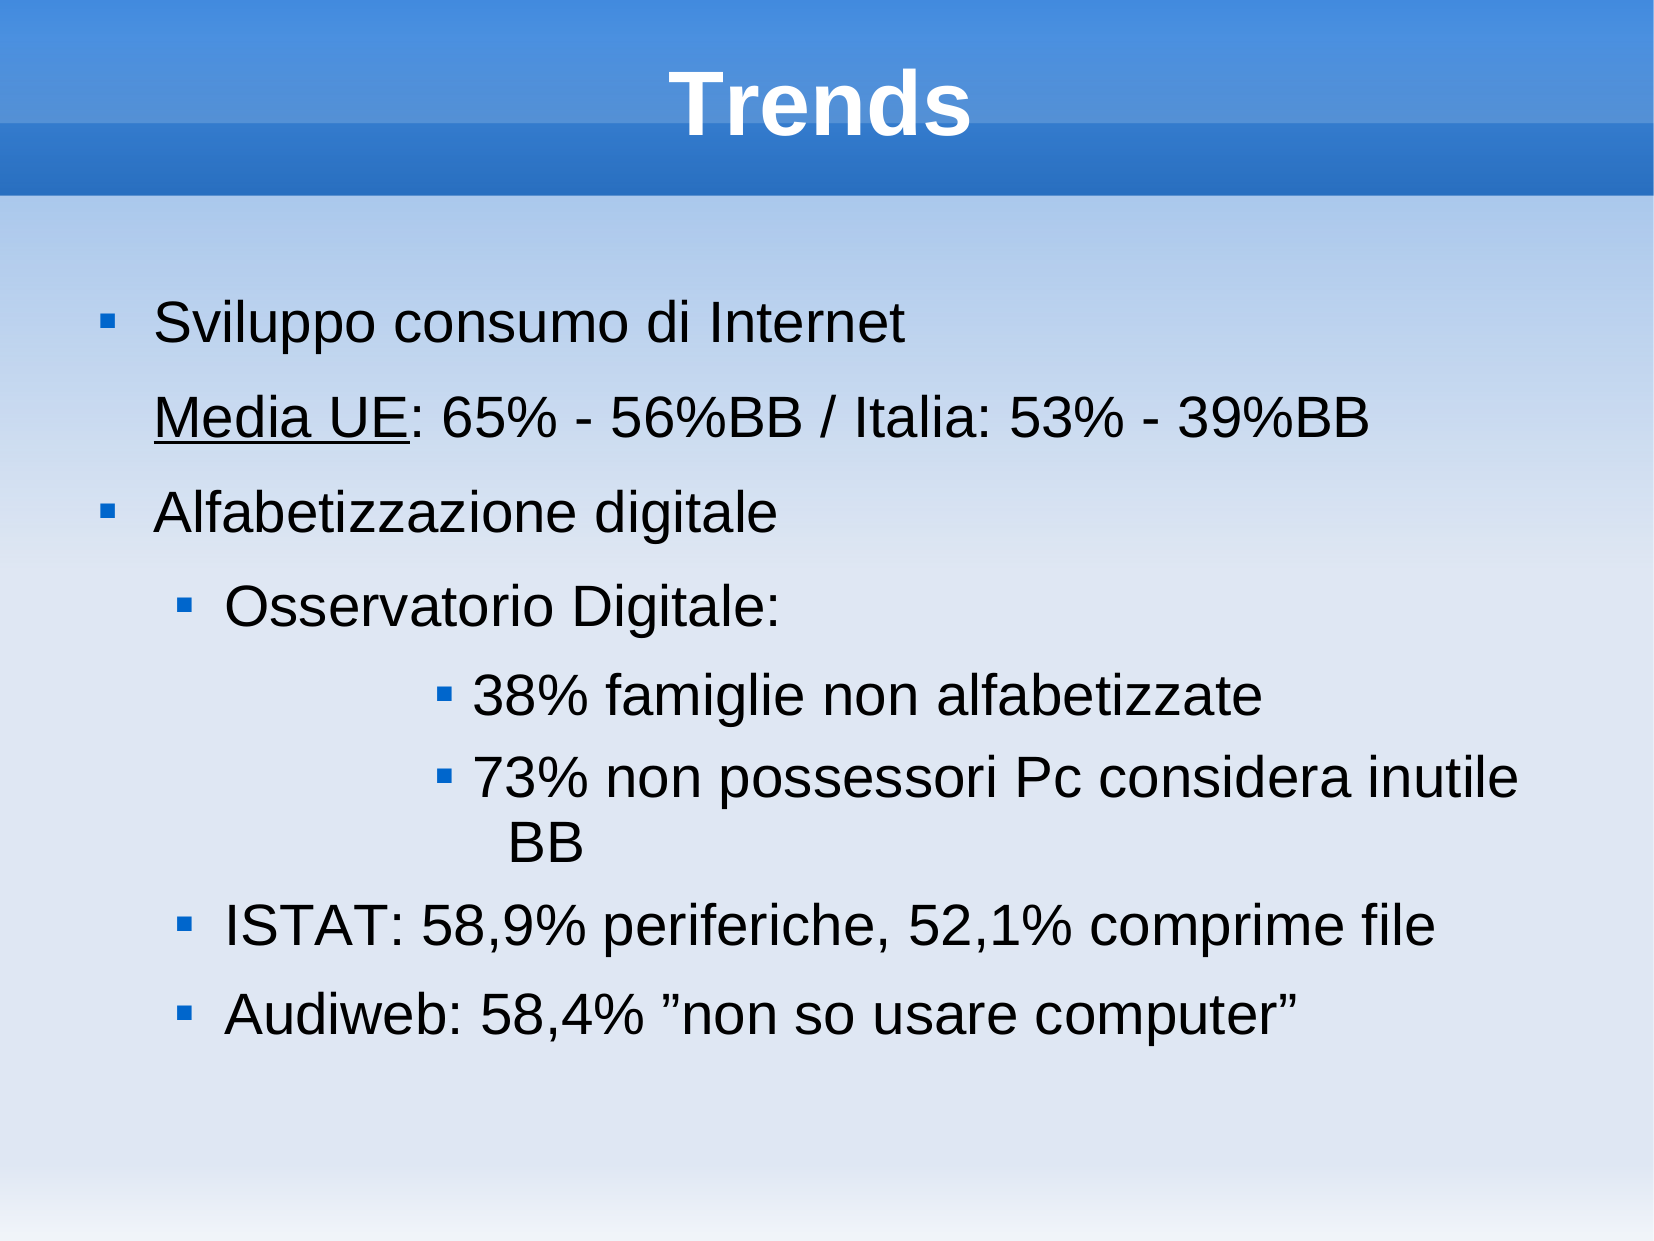

# Trends
Sviluppo consumo di Internet
Media UE: 65% - 56%BB / Italia: 53% - 39%BB
Alfabetizzazione digitale
Osservatorio Digitale:
38% famiglie non alfabetizzate
73% non possessori Pc considera inutile BB
ISTAT: 58,9% periferiche, 52,1% comprime file
Audiweb: 58,4% ”non so usare computer”